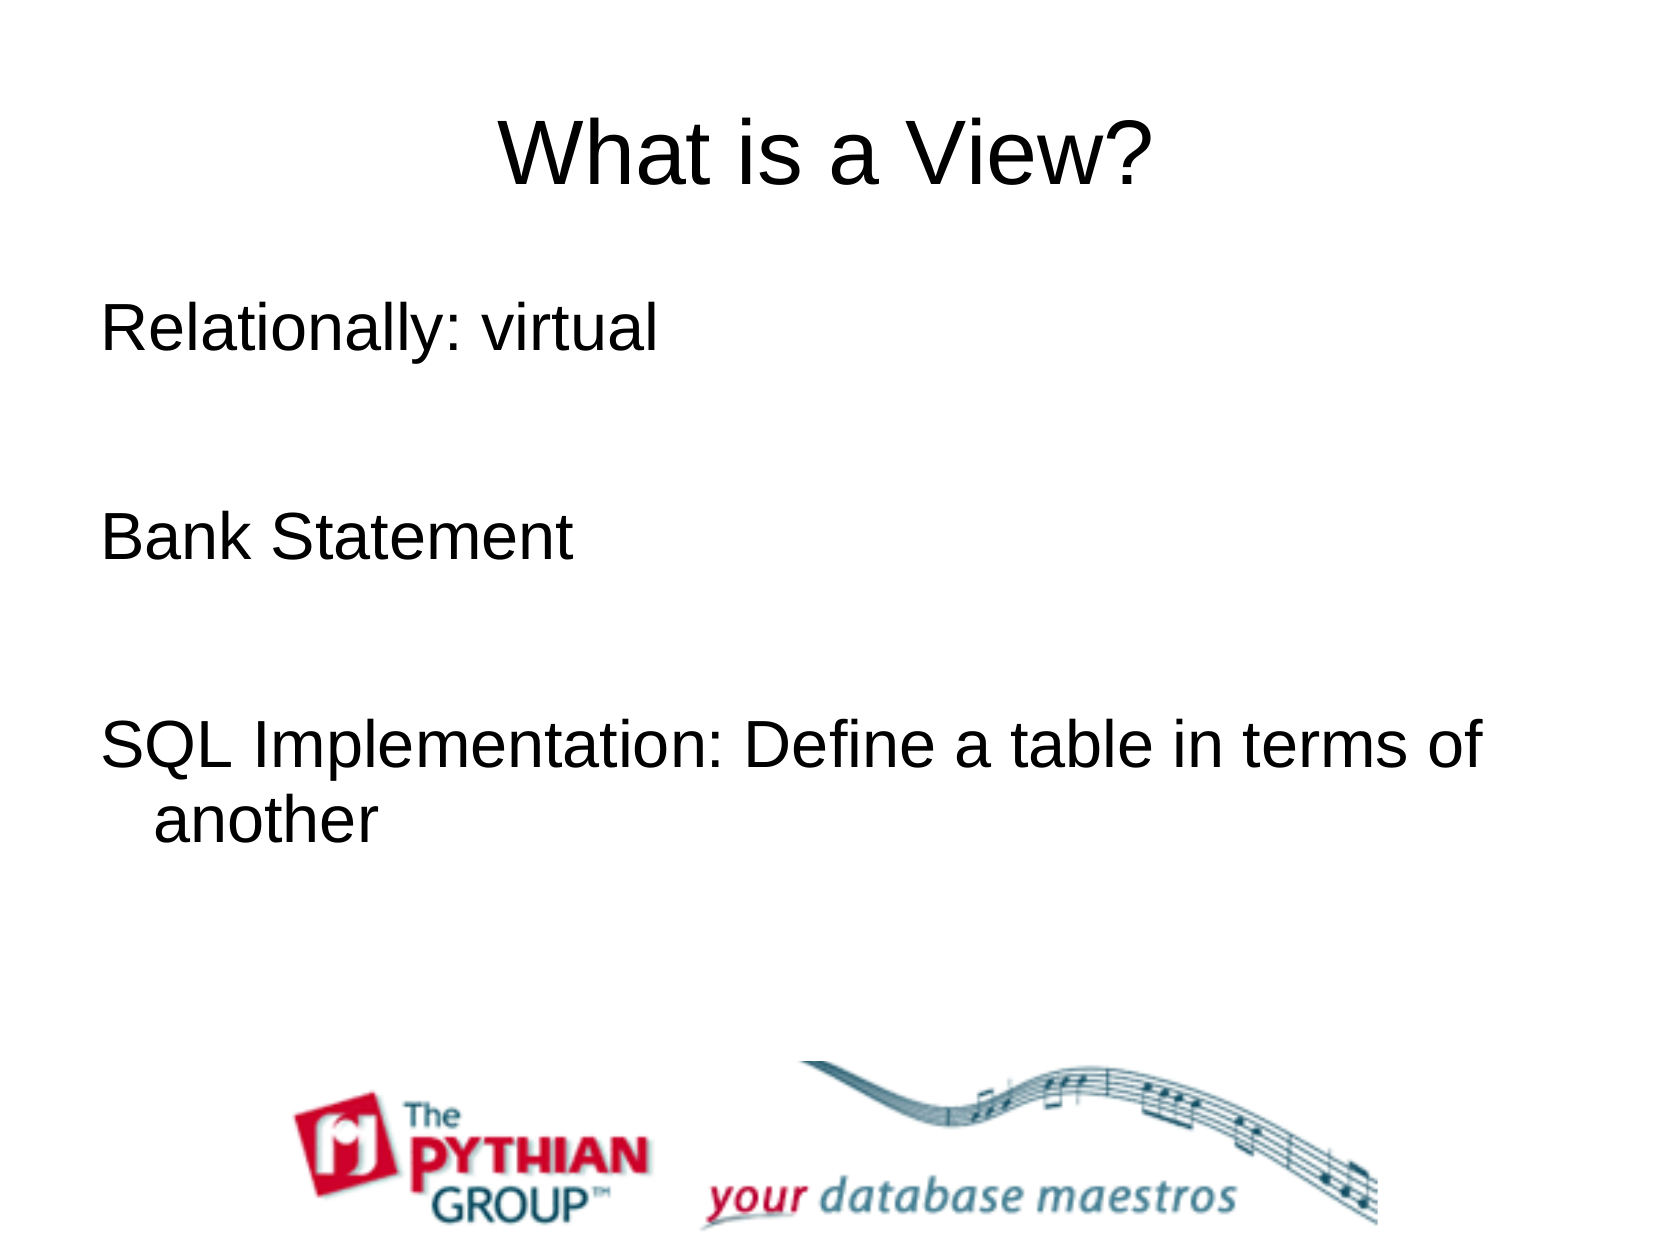

# What is a View?
Relationally: virtual
Bank Statement
SQL Implementation: Define a table in terms of another